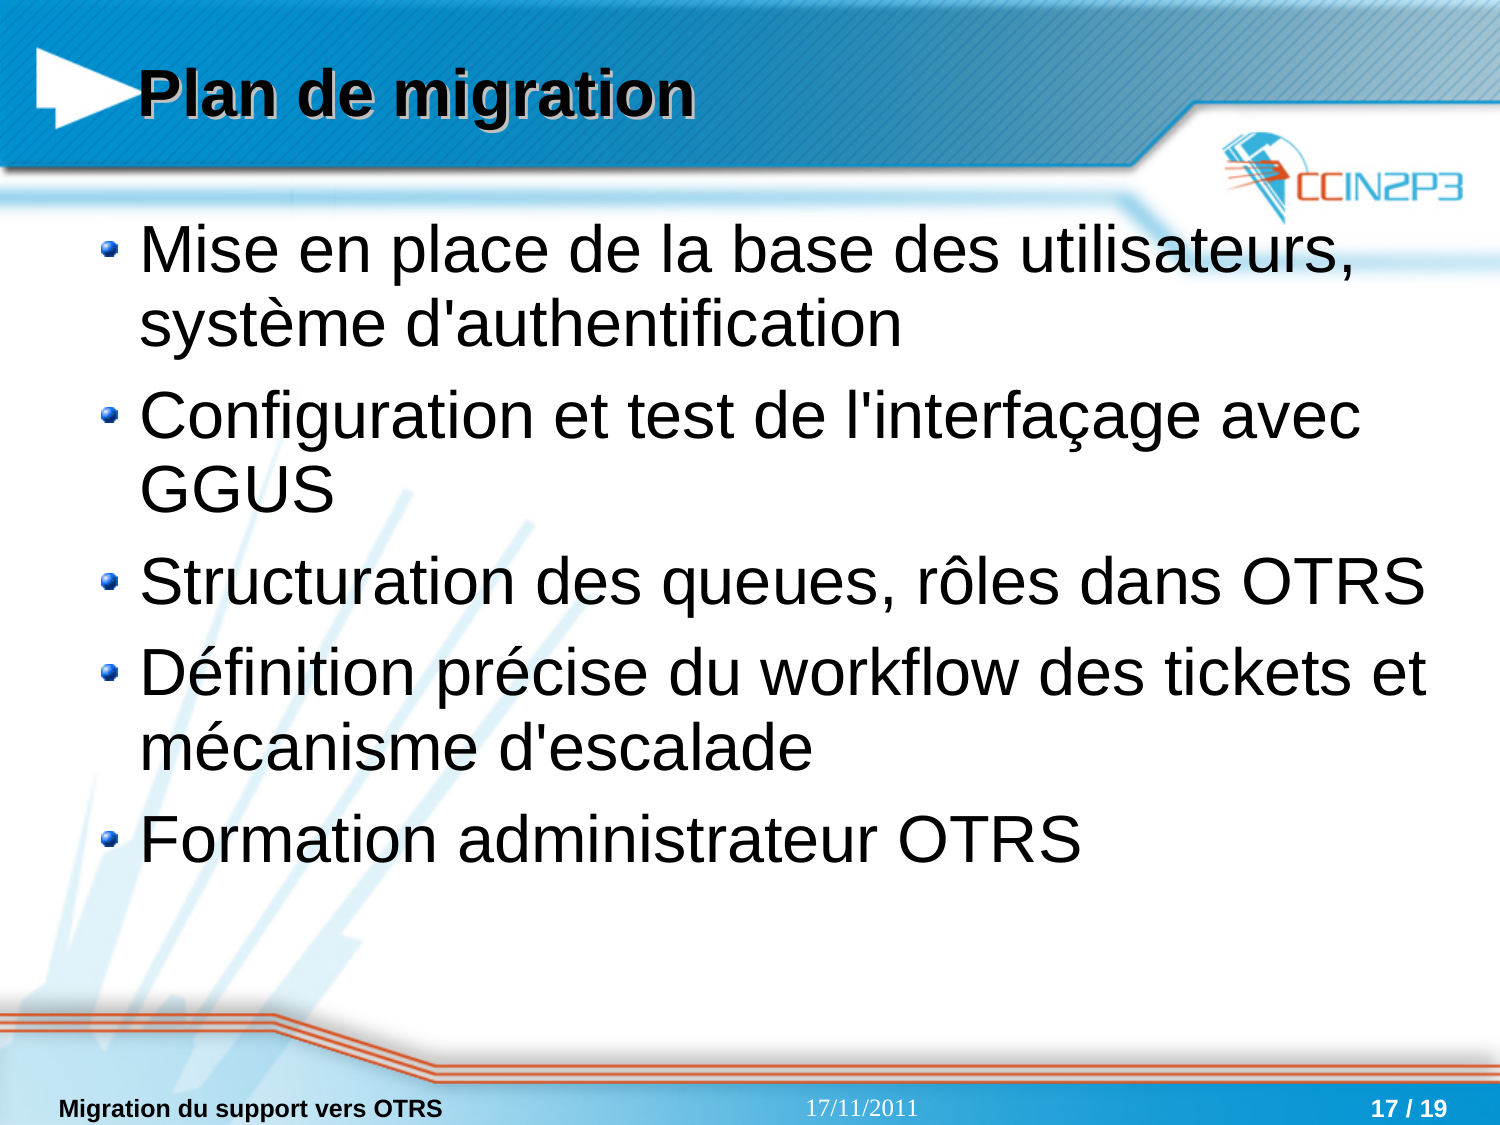

# Plan de migration
Mise en place de la base des utilisateurs, système d'authentification
Configuration et test de l'interfaçage avec GGUS
Structuration des queues, rôles dans OTRS
Définition précise du workflow des tickets et mécanisme d'escalade
Formation administrateur OTRS
Migration du support vers OTRS
17